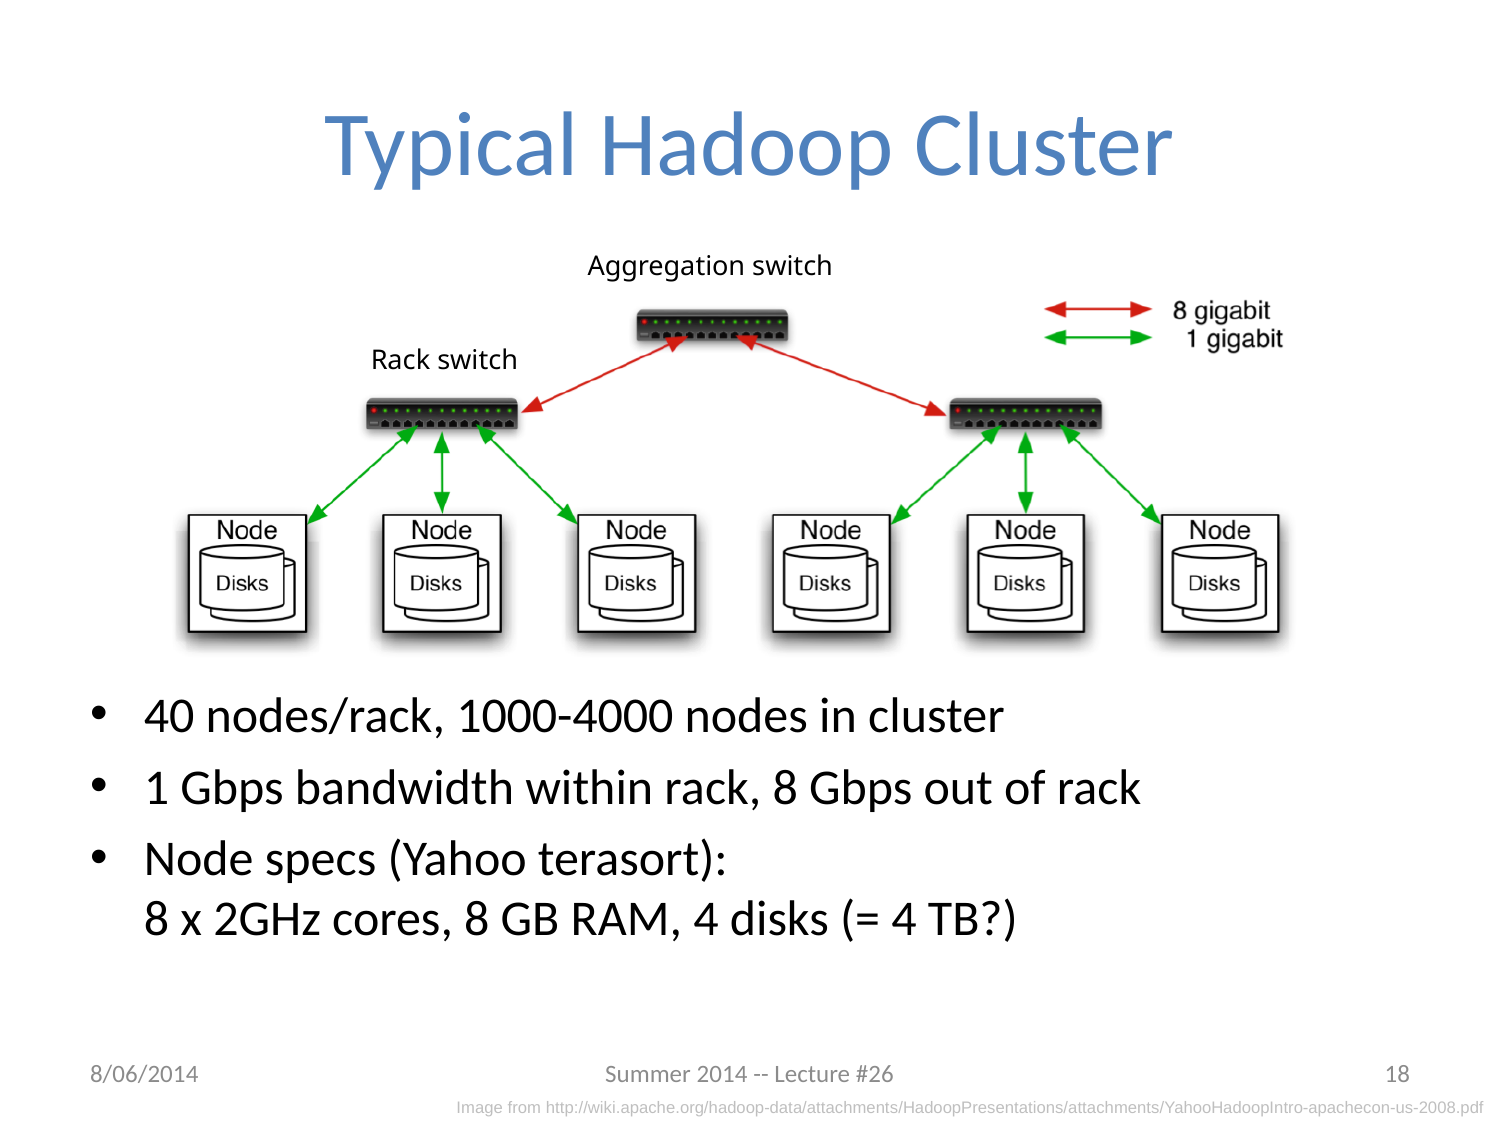

# Typical Hadoop Cluster
Aggregation switch
Rack switch
40 nodes/rack, 1000-4000 nodes in cluster
1 Gbps bandwidth within rack, 8 Gbps out of rack
Node specs (Yahoo terasort):
8 x 2GHz cores, 8 GB RAM, 4 disks (= 4 TB?)
8/06/2014
Summer 2014 -- Lecture #26
Image from http://wiki.apache.org/hadoop-data/attachments/HadoopPresentations/attachments/YahooHadoopIntro-apachecon-us-2008.pdf